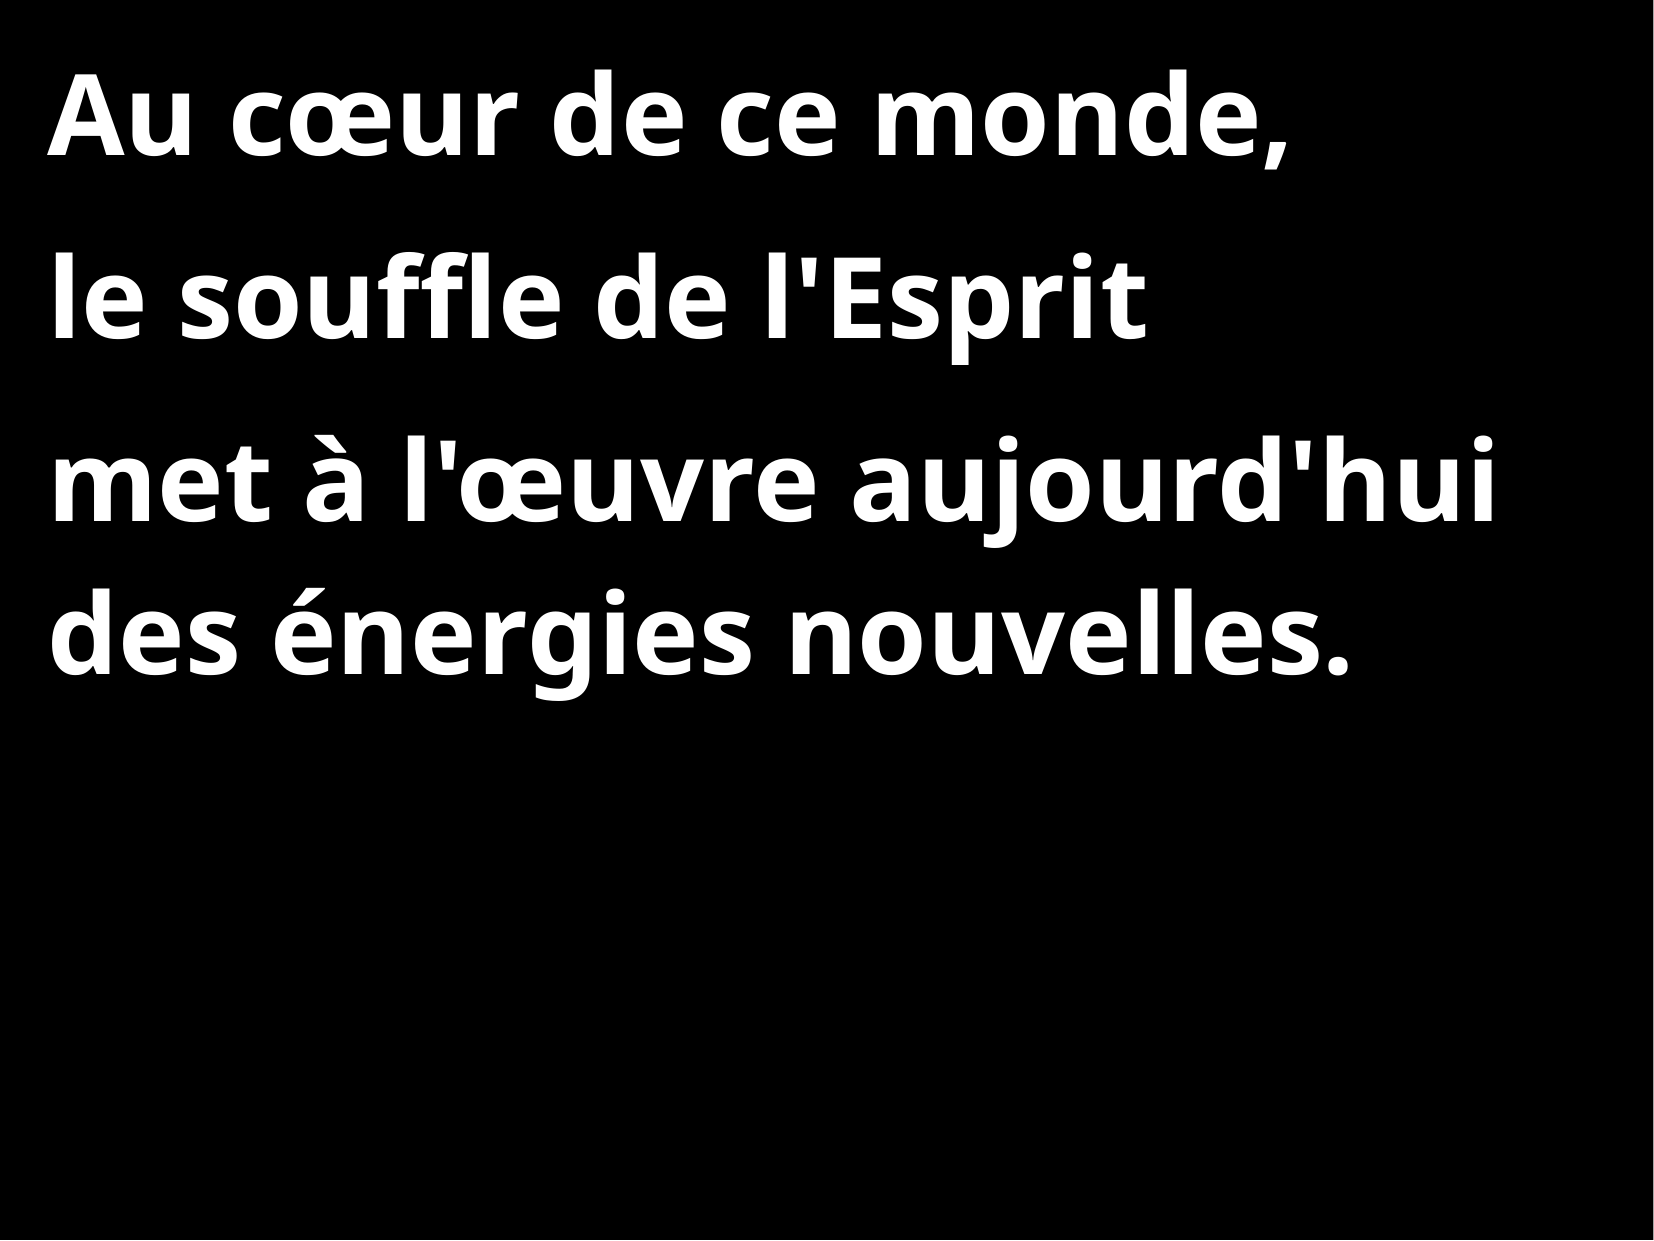

# Au cœur de ce monde,
le souffle de l'Esprit
met à l'œuvre aujourd'hui des énergies nouvelles.